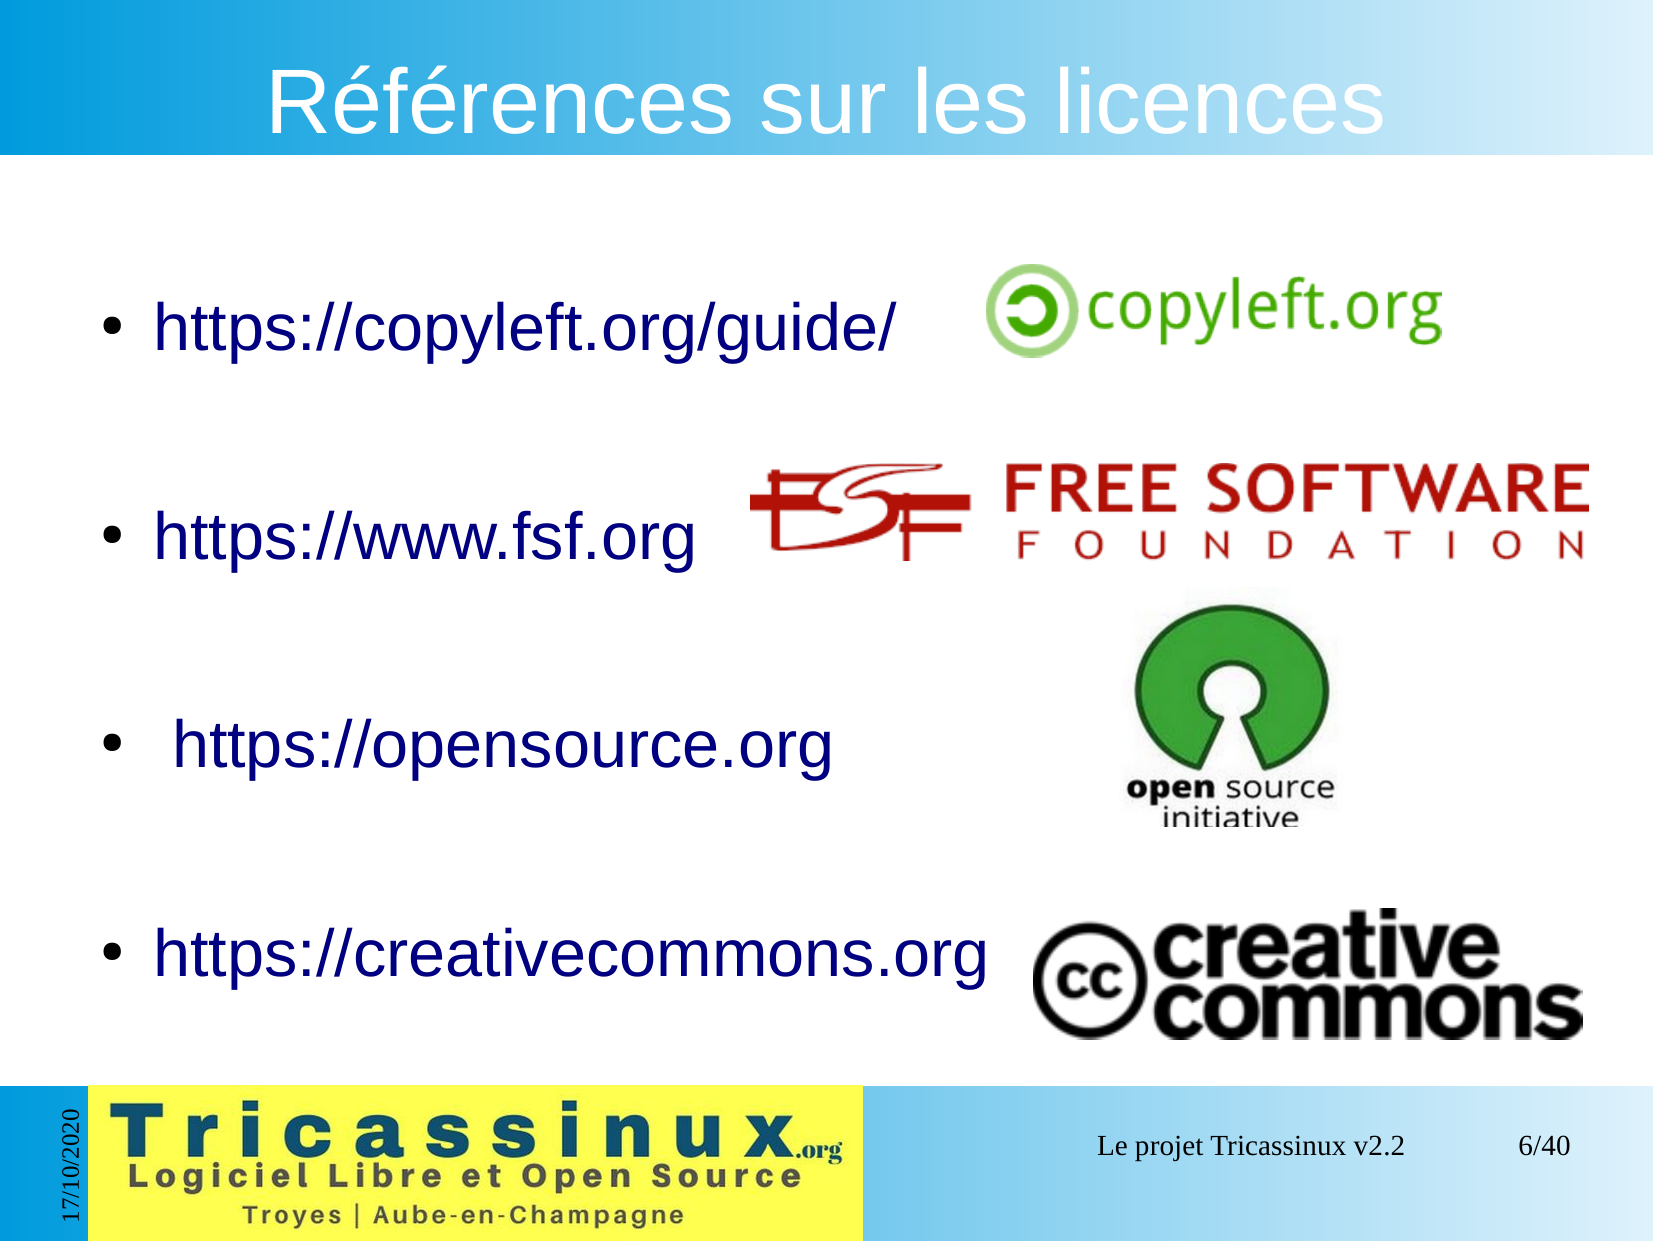

Références sur les licences
# https://copyleft.org/guide/
https://www.fsf.org
 https://opensource.org
https://creativecommons.org
17/10/2020
6